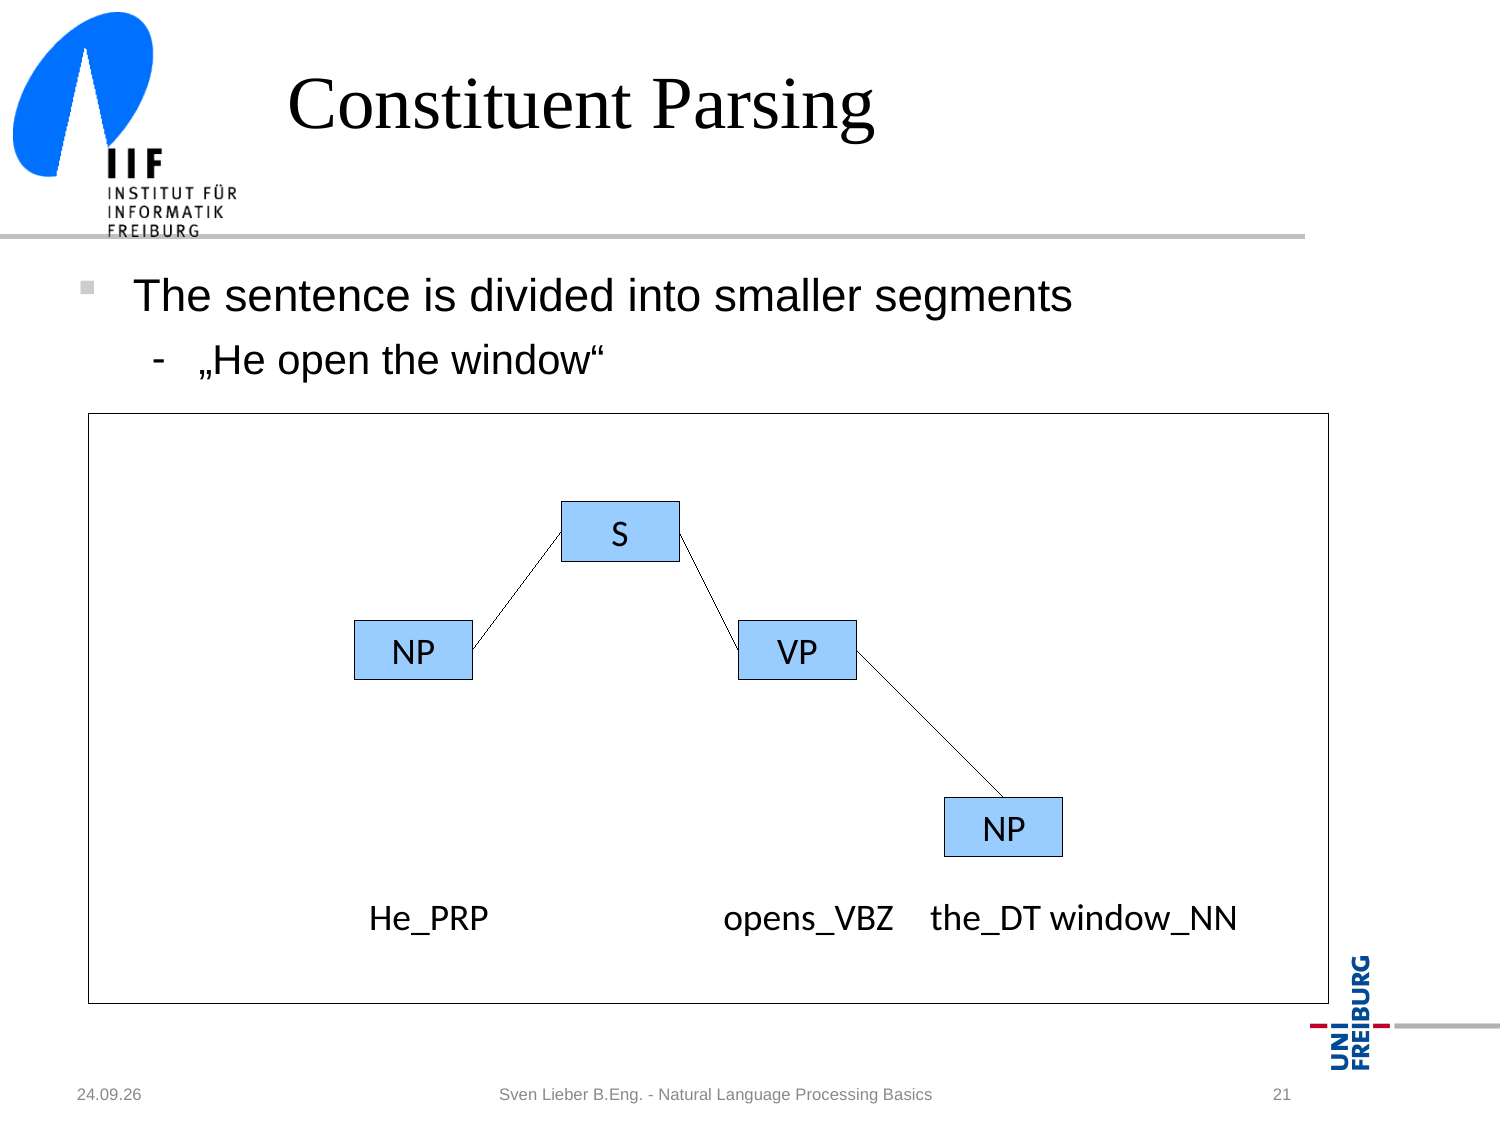

# Constituent Parsing
The sentence is divided into smaller segments
„He open the window“
S
NP
VP
NP
the_DT window_NN
He_PRP
opens_VBZ
Präsentationstitel
21